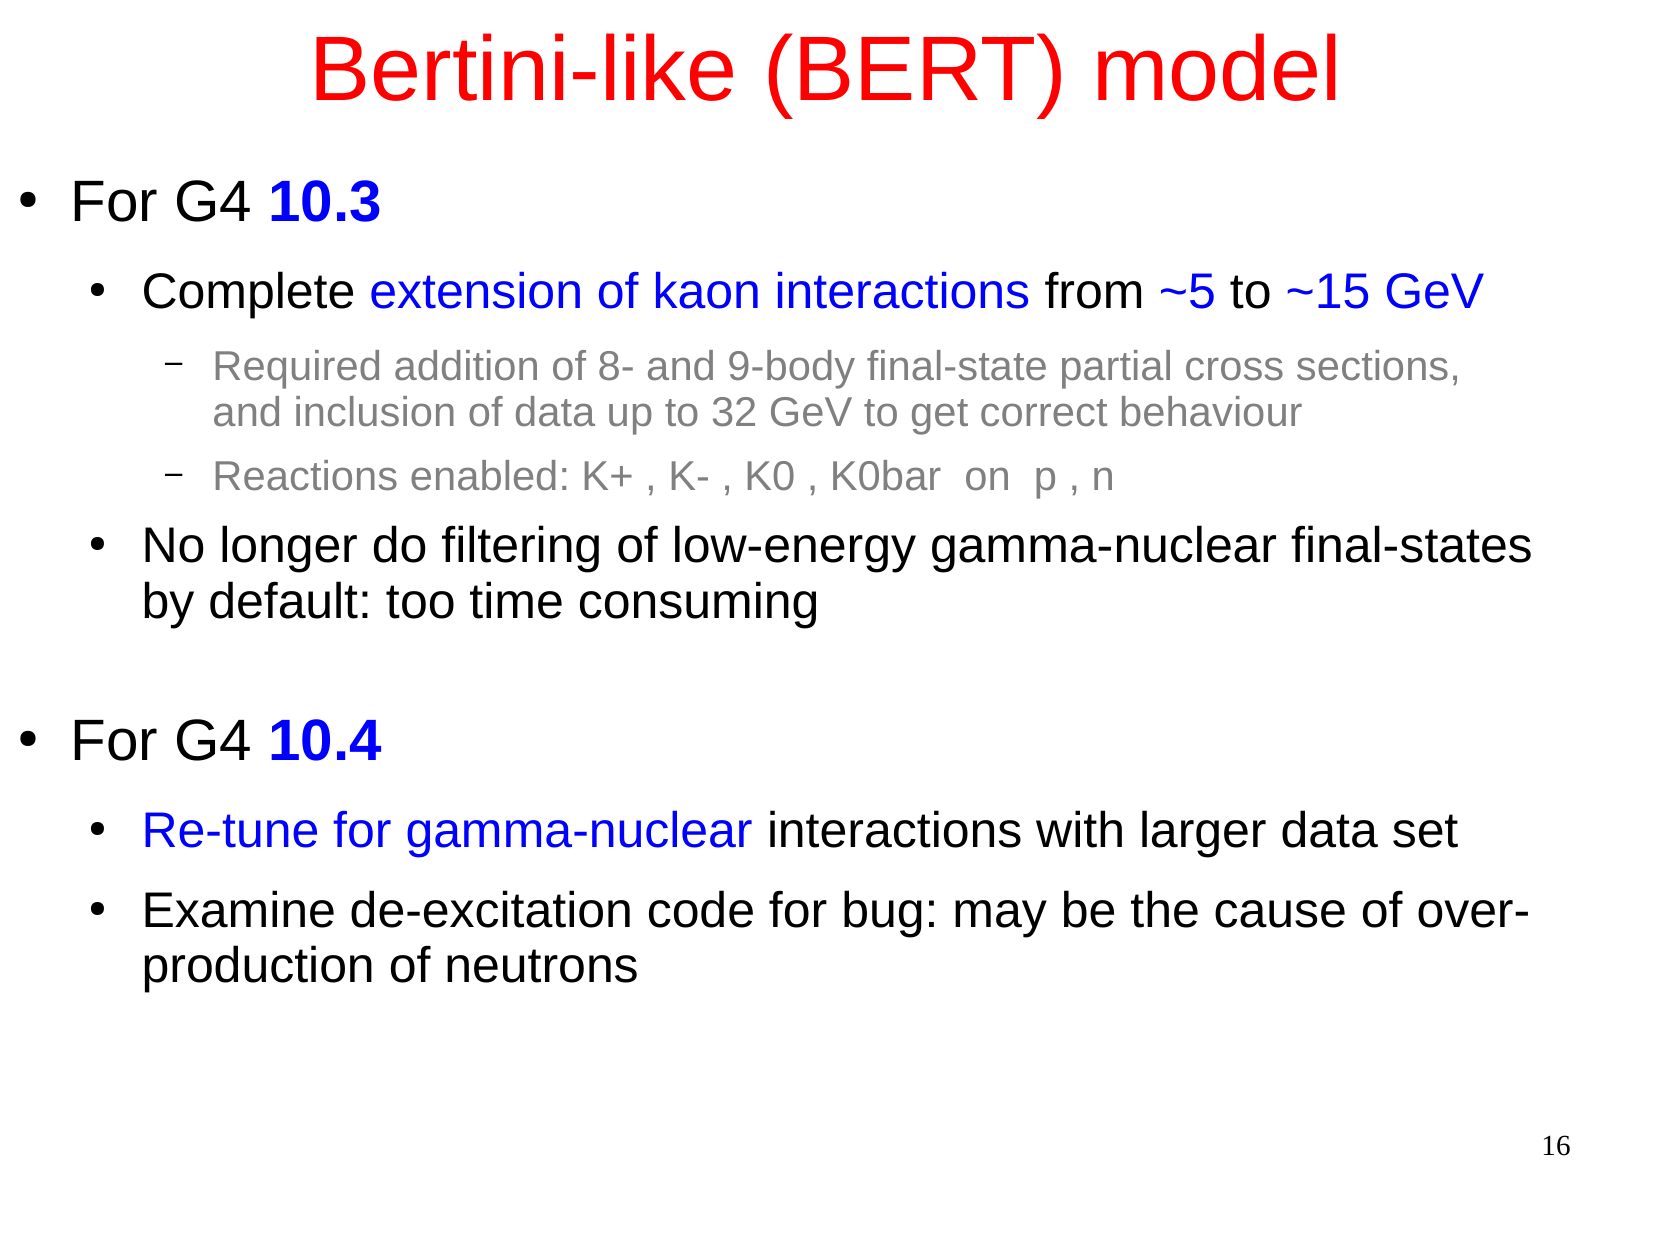

# Bertini-like (BERT) model
For G4 10.3
Complete extension of kaon interactions from ~5 to ~15 GeV
Required addition of 8- and 9-body final-state partial cross sections,
and inclusion of data up to 32 GeV to get correct behaviour
Reactions enabled: K+ , K- , K0 , K0bar on p , n
No longer do filtering of low-energy gamma-nuclear final-states
by default: too time consuming
For G4 10.4
Re-tune for gamma-nuclear interactions with larger data set
Examine de-excitation code for bug: may be the cause of over-production of neutrons
16